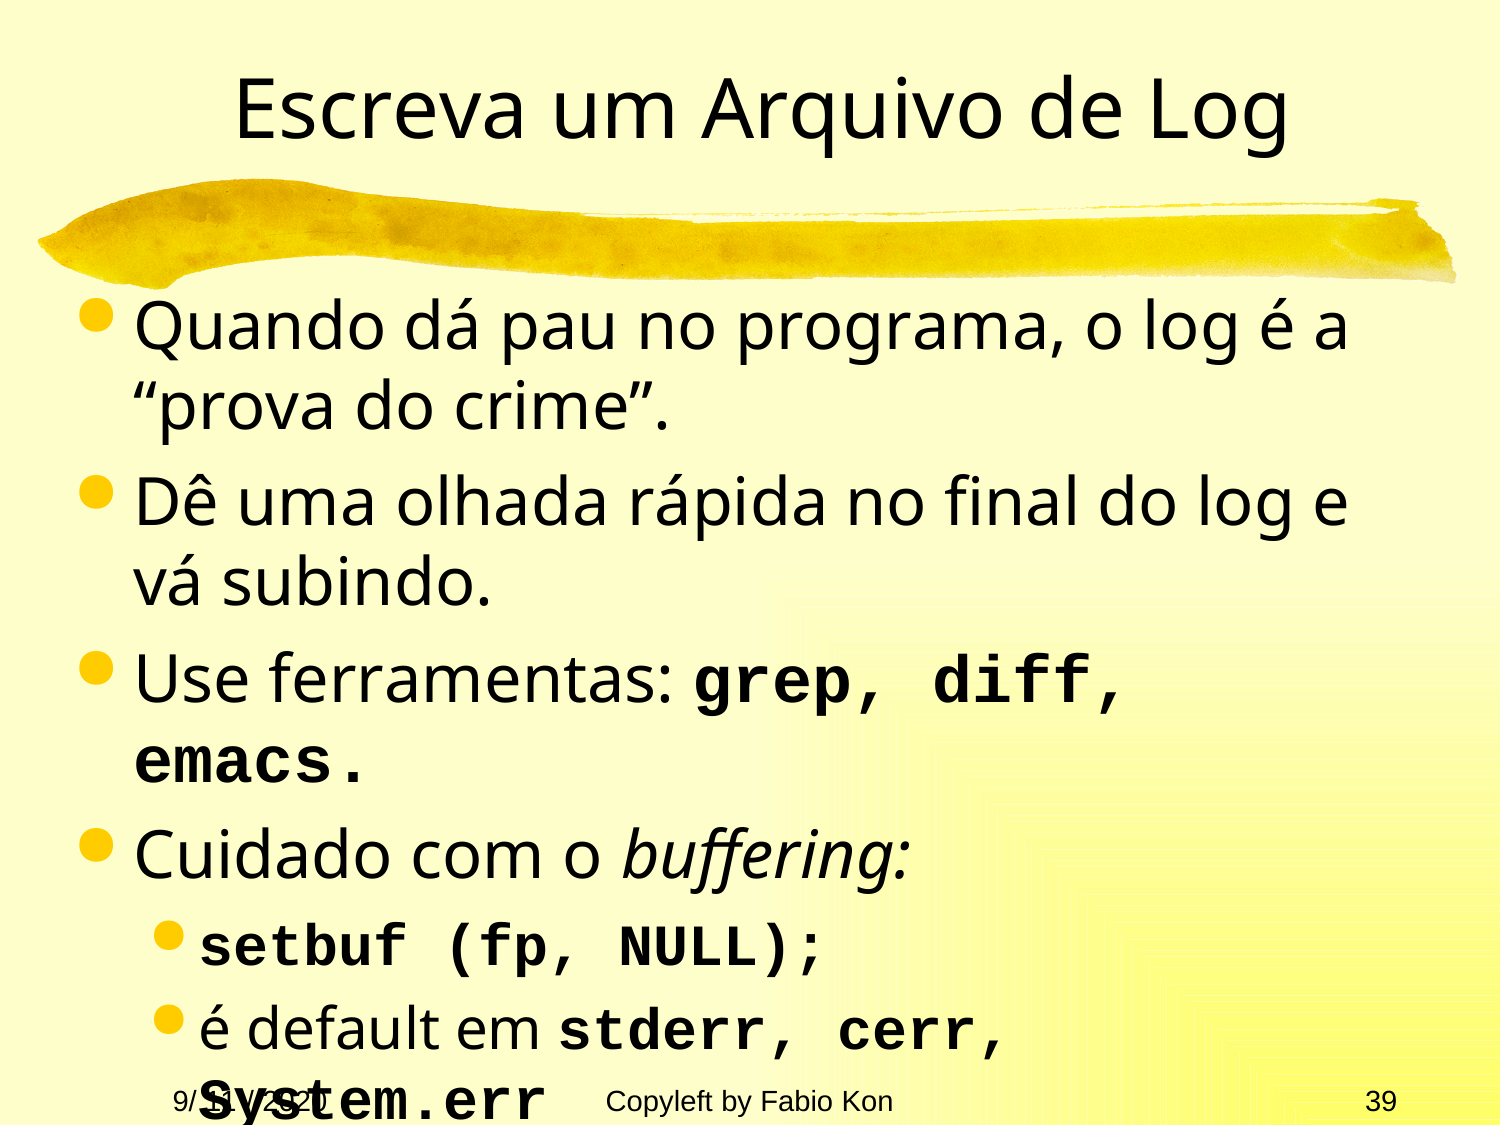

# Escreva um Arquivo de Log
Quando dá pau no programa, o log é a “prova do crime”.
Dê uma olhada rápida no final do log e vá subindo.
Use ferramentas: grep, diff, emacs.
Cuidado com o buffering:
setbuf (fp, NULL);
é default em stderr, cerr, System.err
ECOOP'99 OOOSW
39